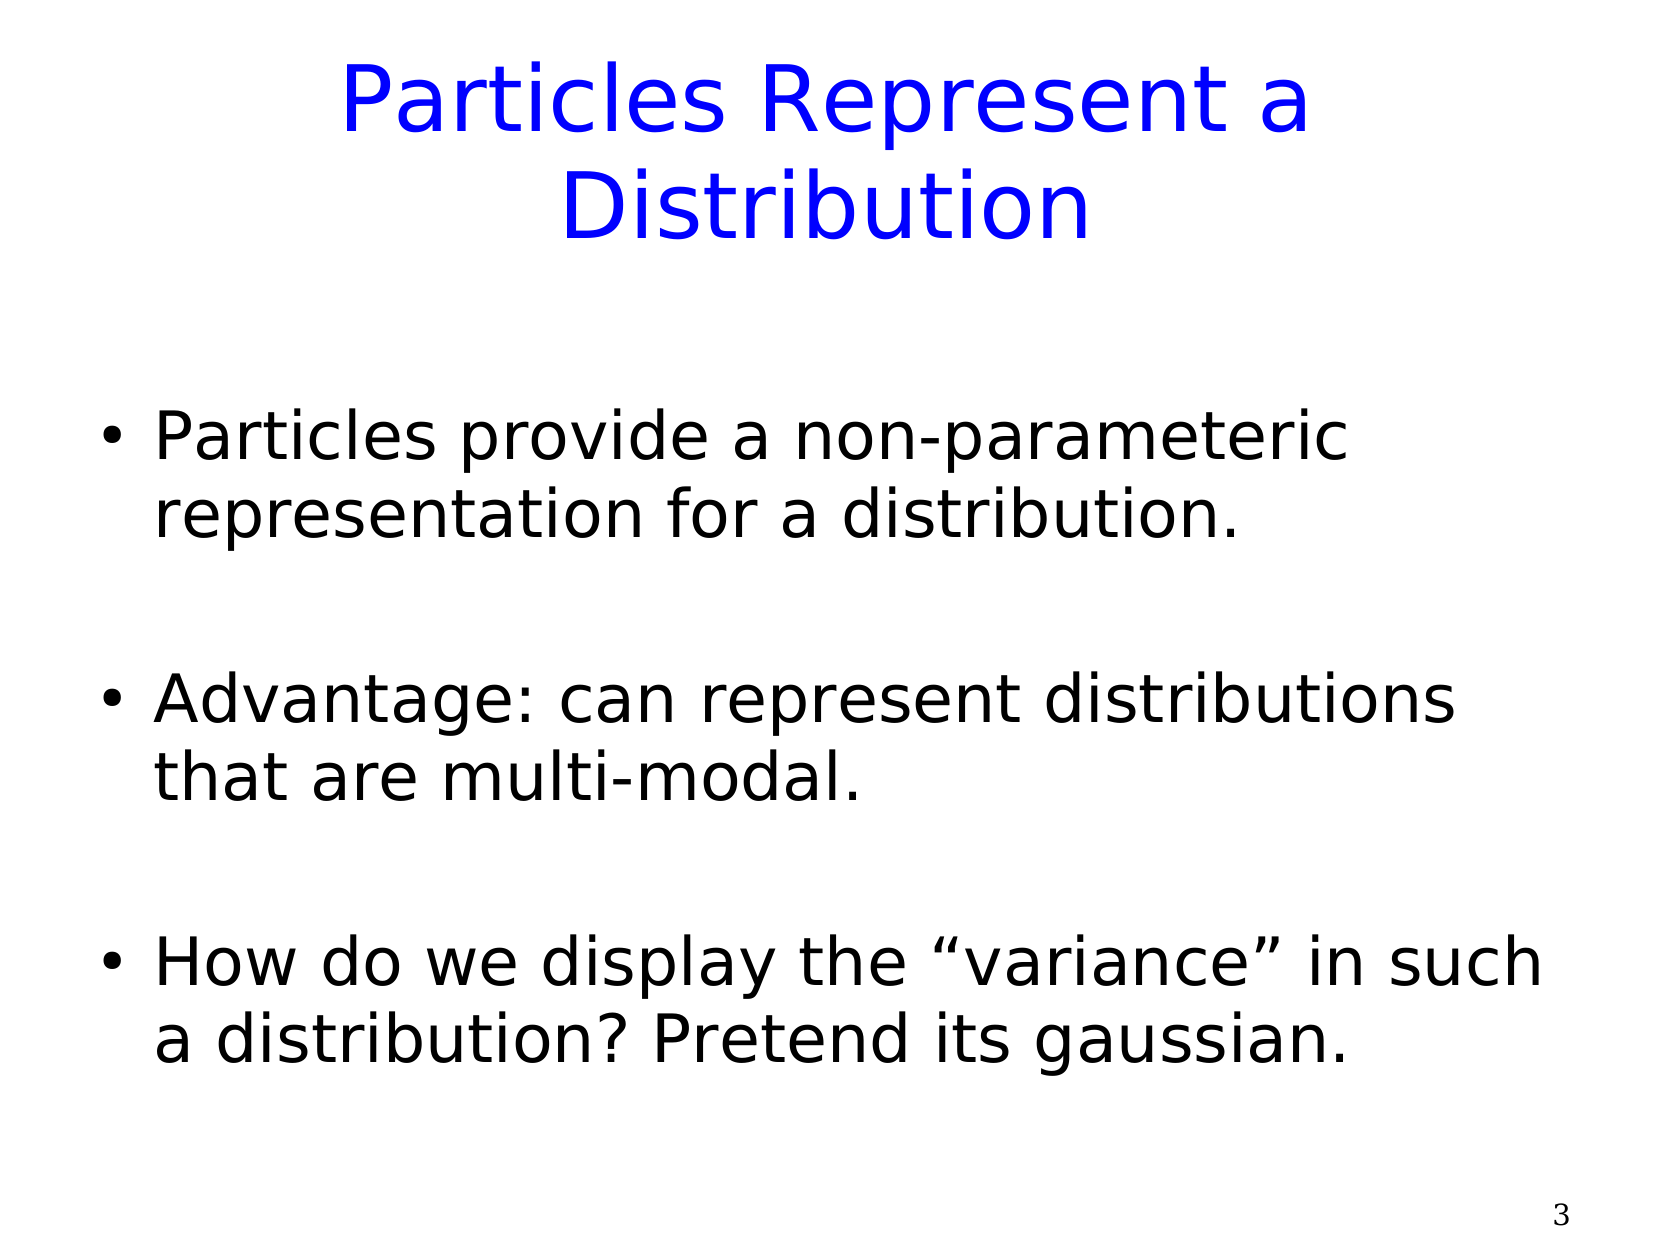

# Particles Represent a Distribution
Particles provide a non-parameteric representation for a distribution.
Advantage: can represent distributions that are multi-modal.
How do we display the “variance” in such a distribution? Pretend its gaussian.
3